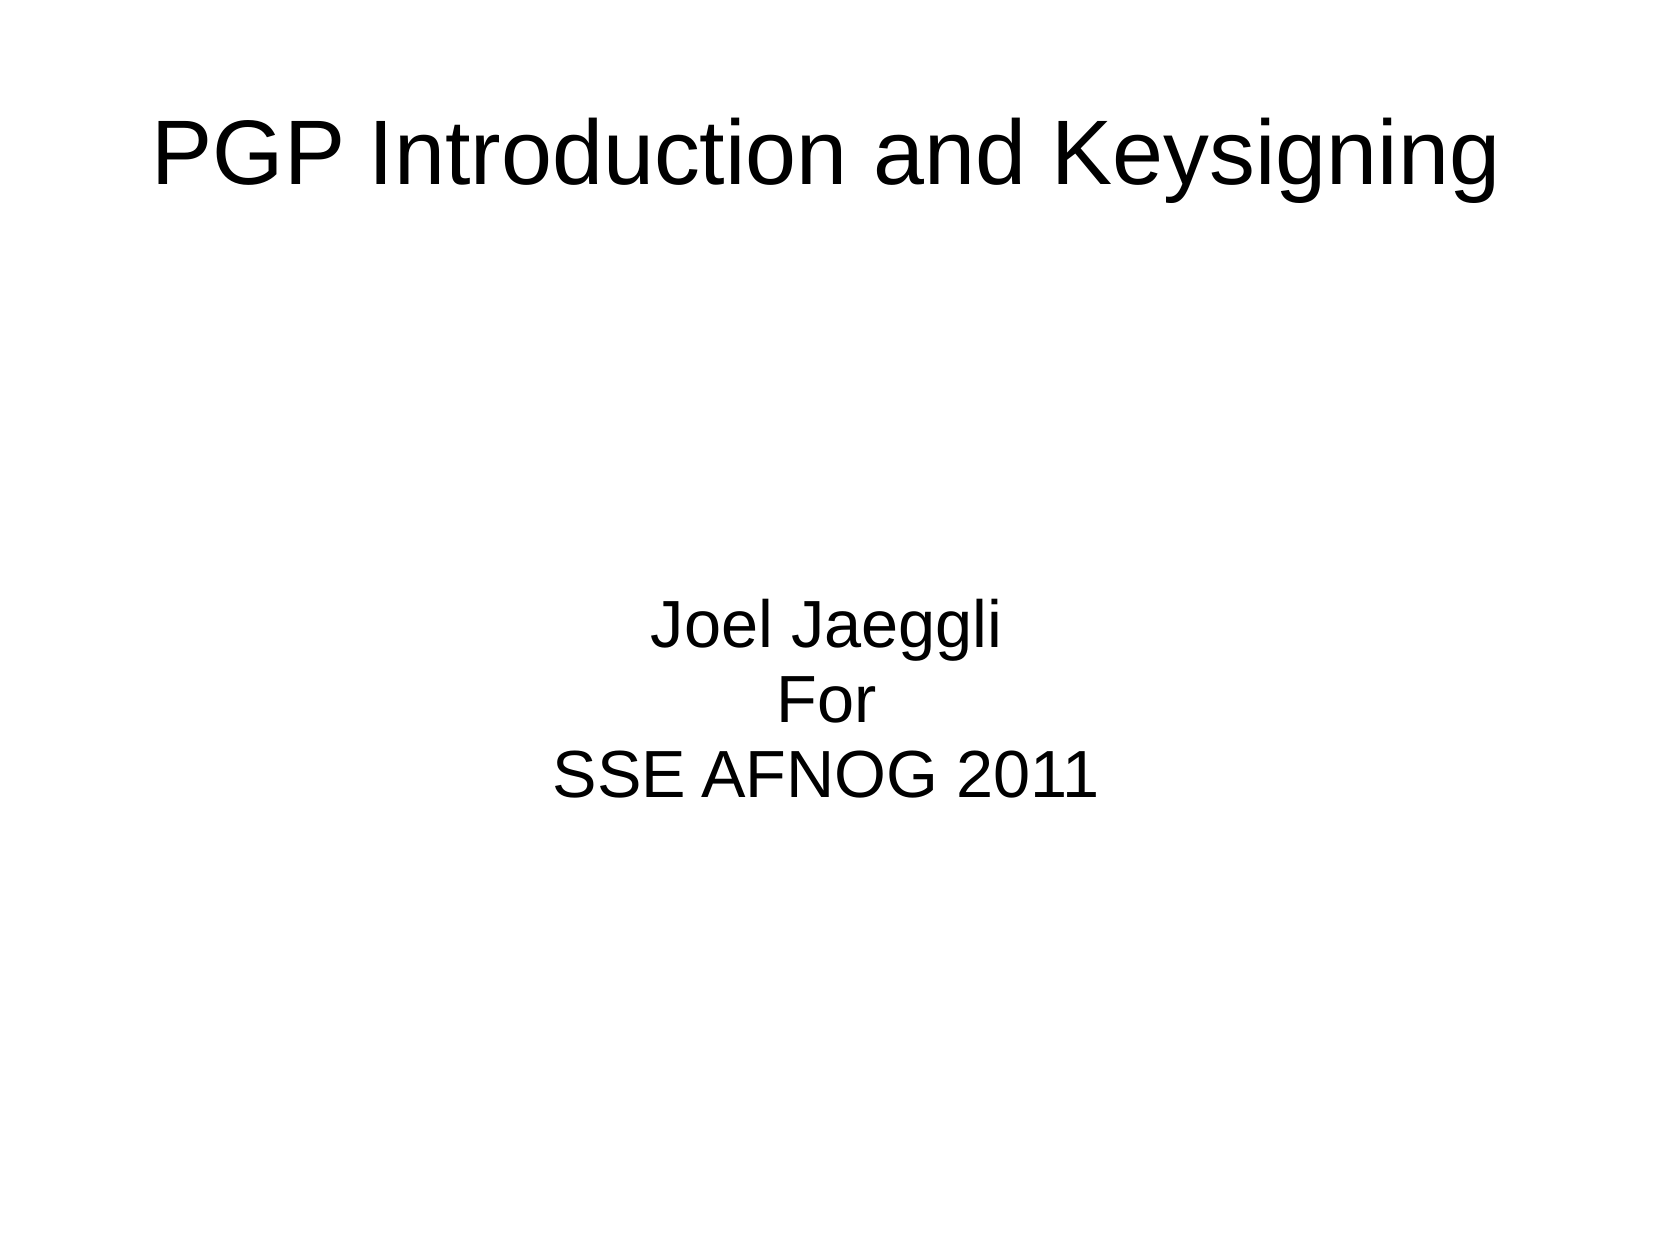

# PGP Introduction and Keysigning
Joel Jaeggli
For
SSE AFNOG 2011